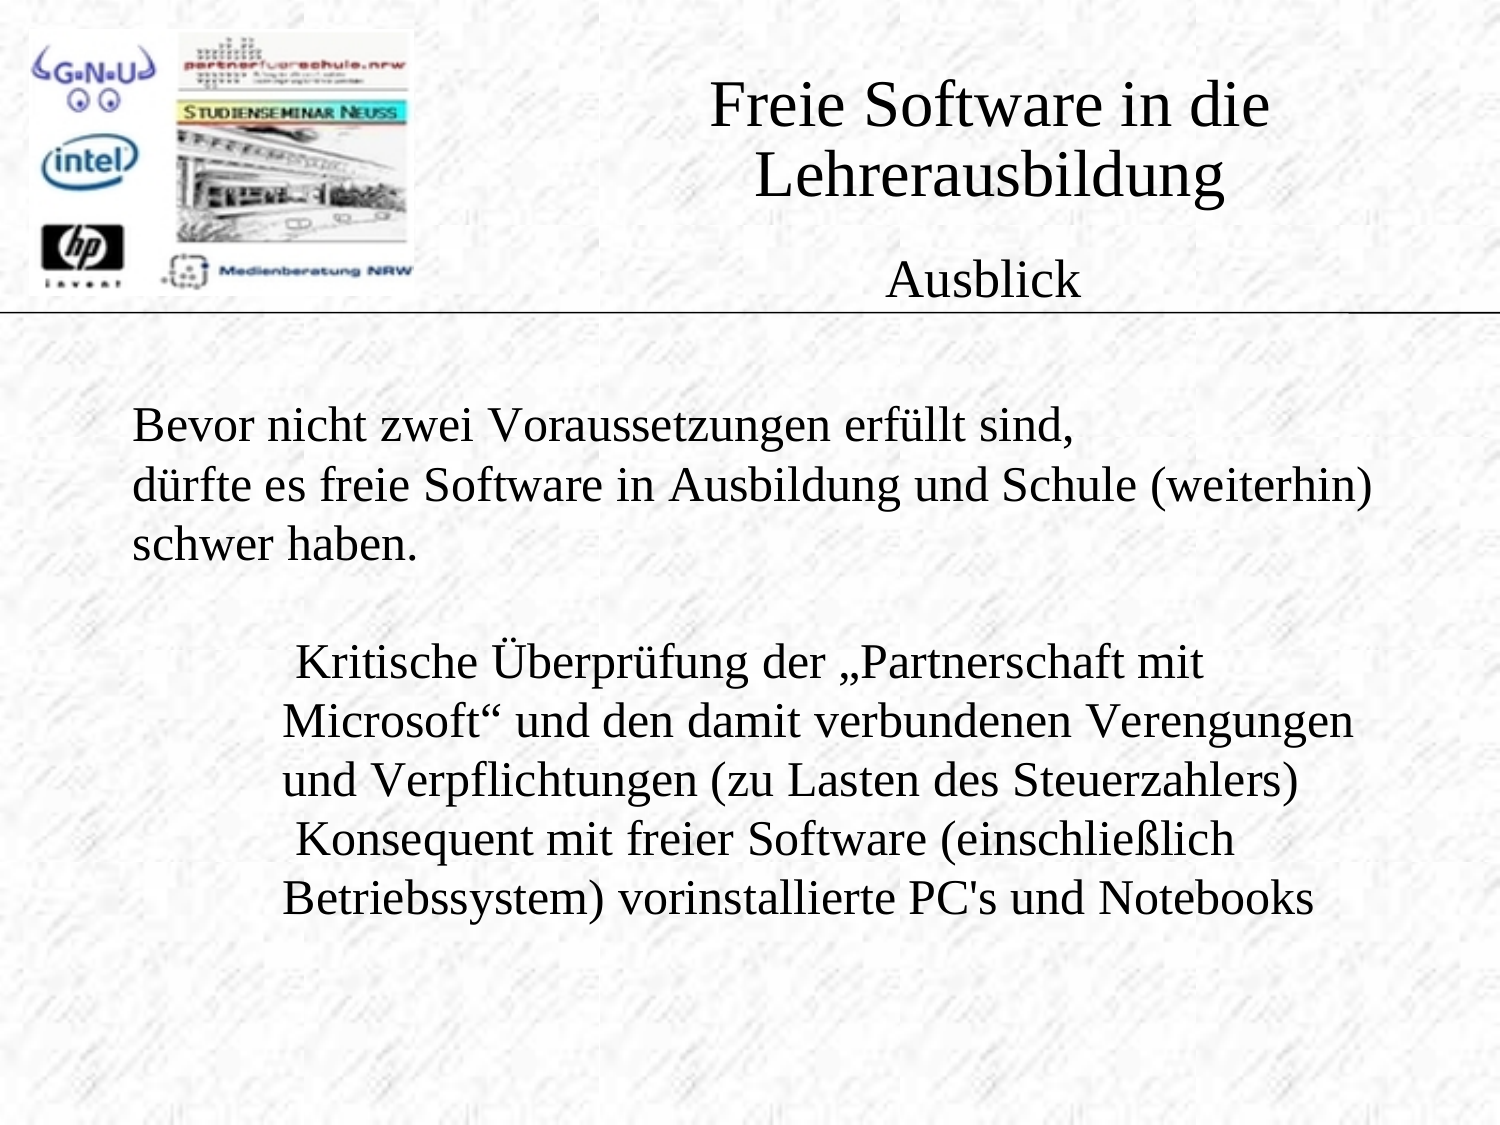

Freie Software in die Lehrerausbildung
Ausblick
Bevor nicht zwei Voraussetzungen erfüllt sind,
dürfte es freie Software in Ausbildung und Schule (weiterhin) schwer haben.
 Kritische Überprüfung der „Partnerschaft mit Microsoft“ und den damit verbundenen Verengungen und Verpflichtungen (zu Lasten des Steuerzahlers)
 Konsequent mit freier Software (einschließlich Betriebssystem) vorinstallierte PC's und Notebooks